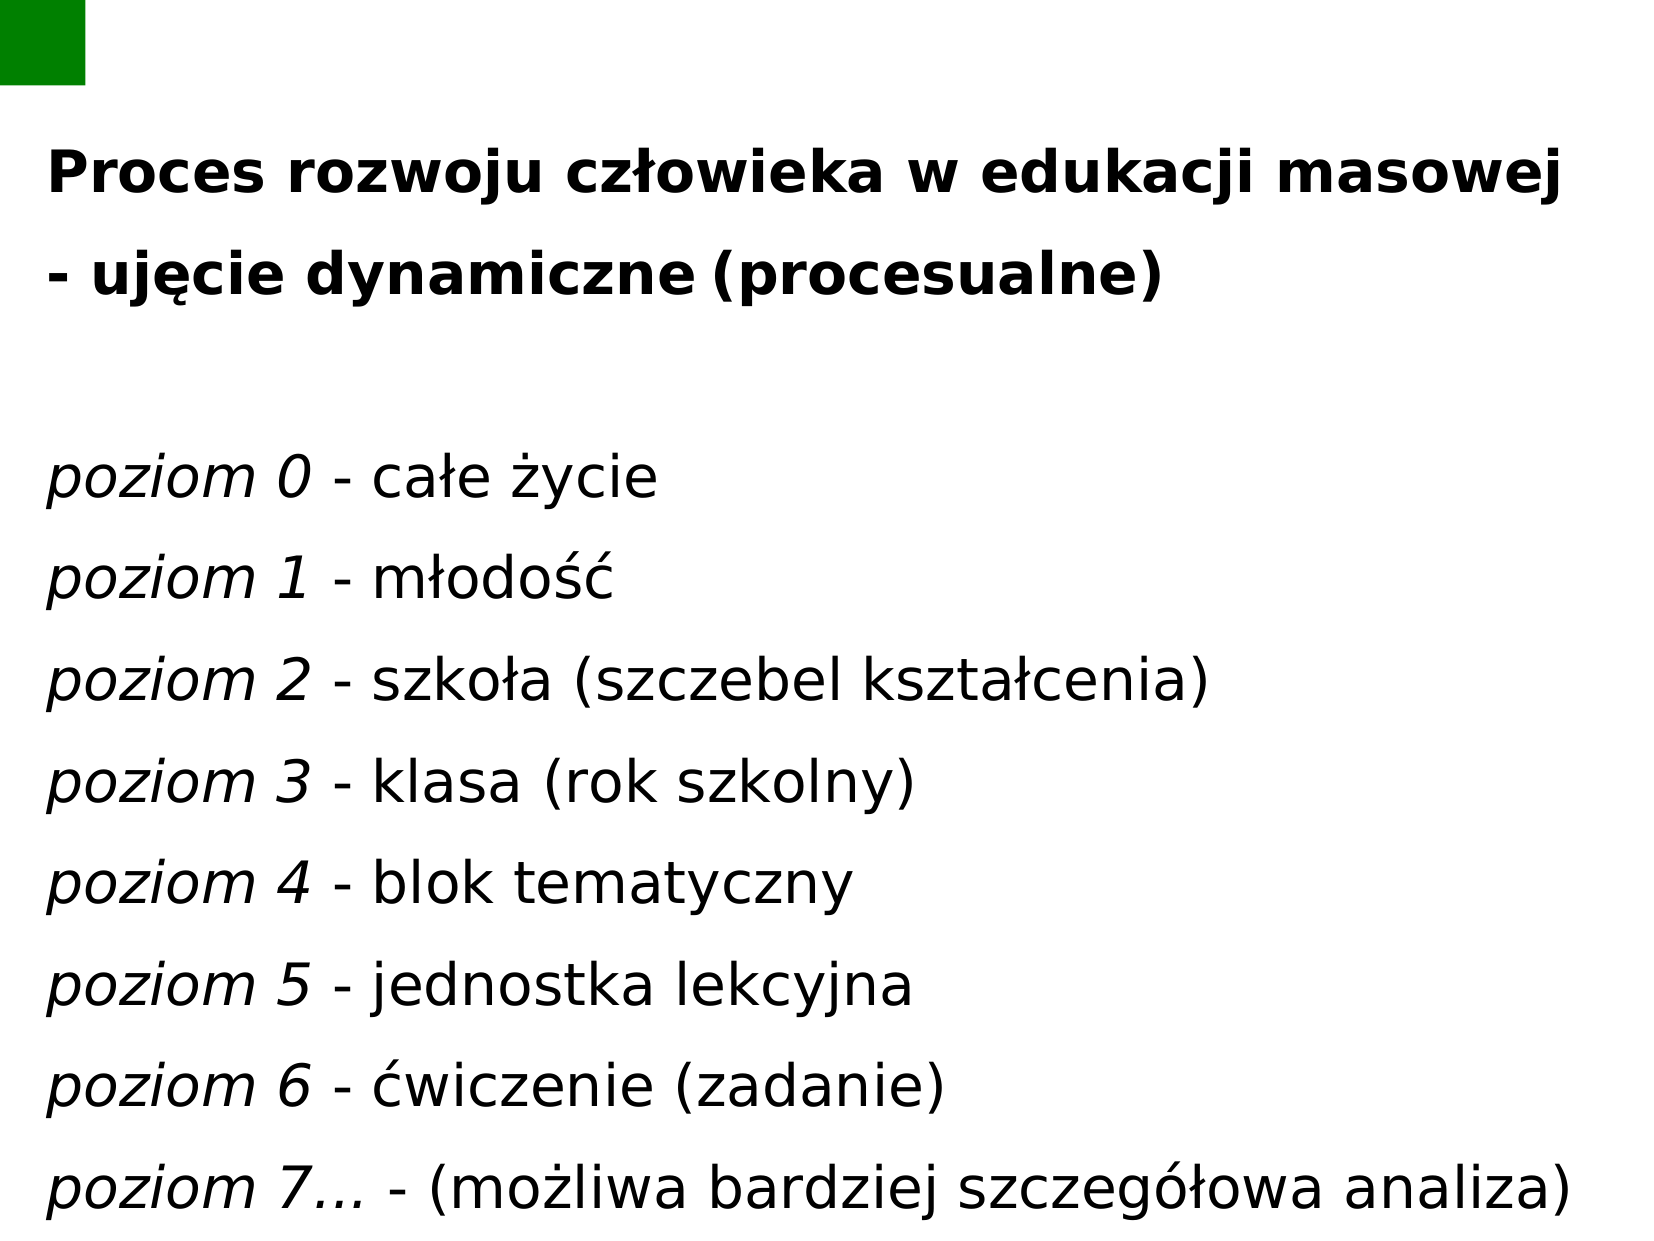

Proces rozwoju człowieka w edukacji masowej
- ujęcie dynamiczne	(procesualne)
poziom 0 - całe życie
poziom 1 - młodość
poziom 2 - szkoła (szczebel kształcenia)
poziom 3 - klasa (rok szkolny)
poziom 4 - blok tematyczny
poziom 5 - jednostka lekcyjna
poziom 6 - ćwiczenie (zadanie)
poziom 7... - (możliwa bardziej szczegółowa analiza)